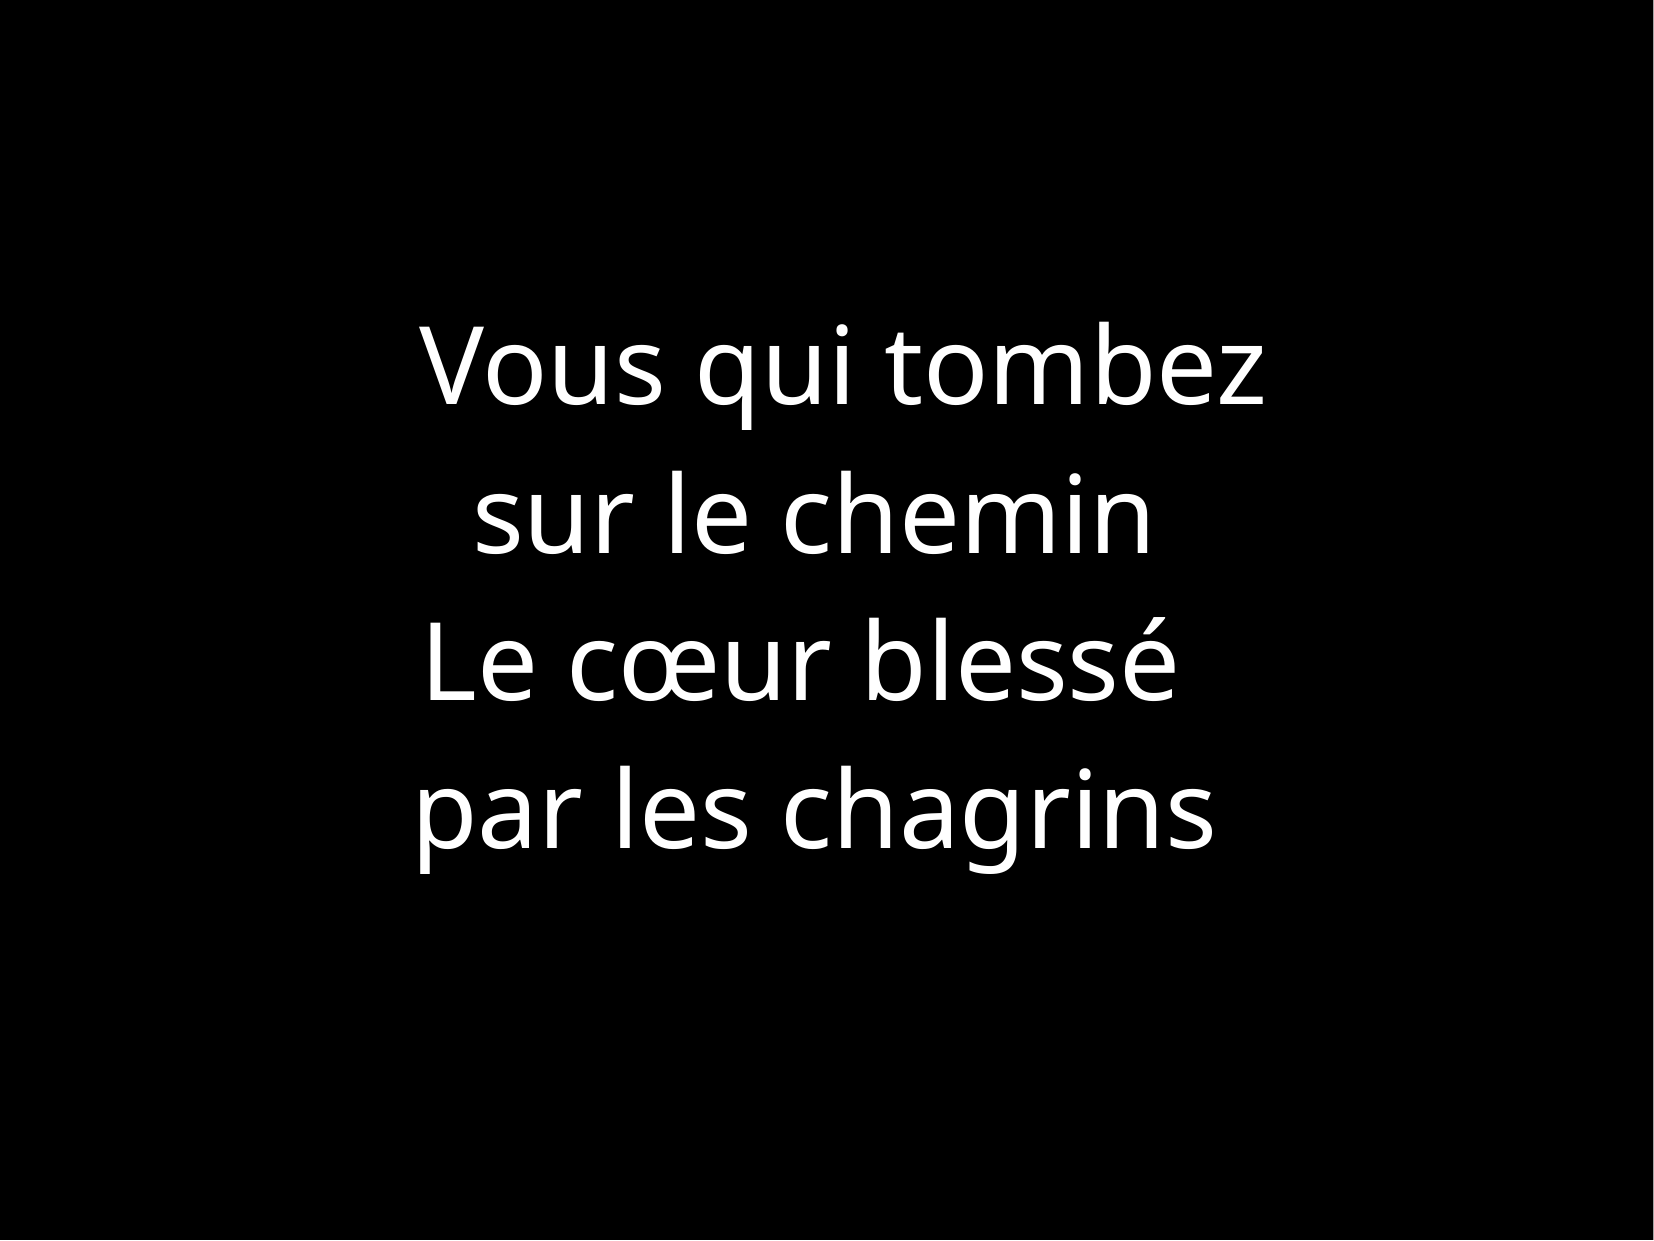

# Vous qui tombez
sur le chemin
Le cœur blessé
par les chagrins